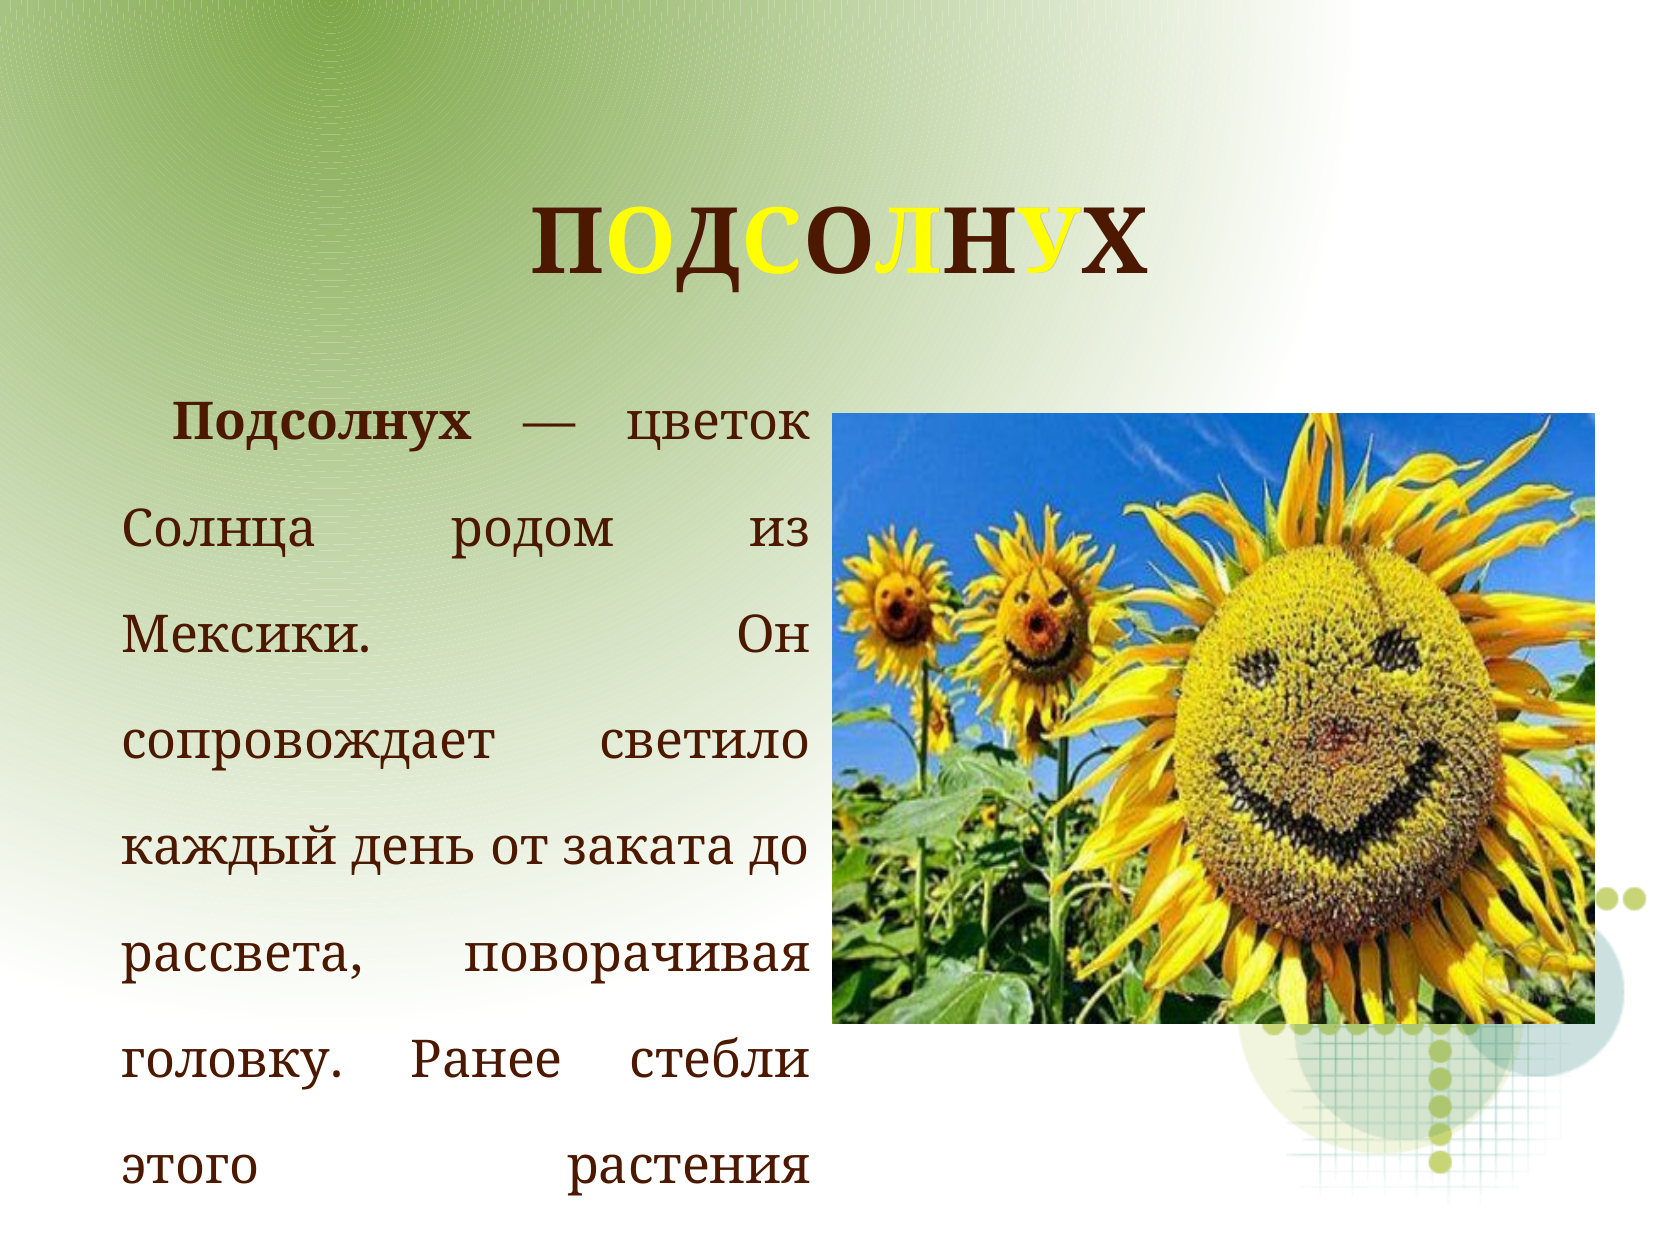

# ПОДСОЛНУХ
 Подсолнух ― цветок Солнца родом из Мексики. Он сопровождает светило каждый день от заката до рассвета, поворачивая головку. Ранее стебли этого растения использовались для изготовлении спаса-тельных жилетов.